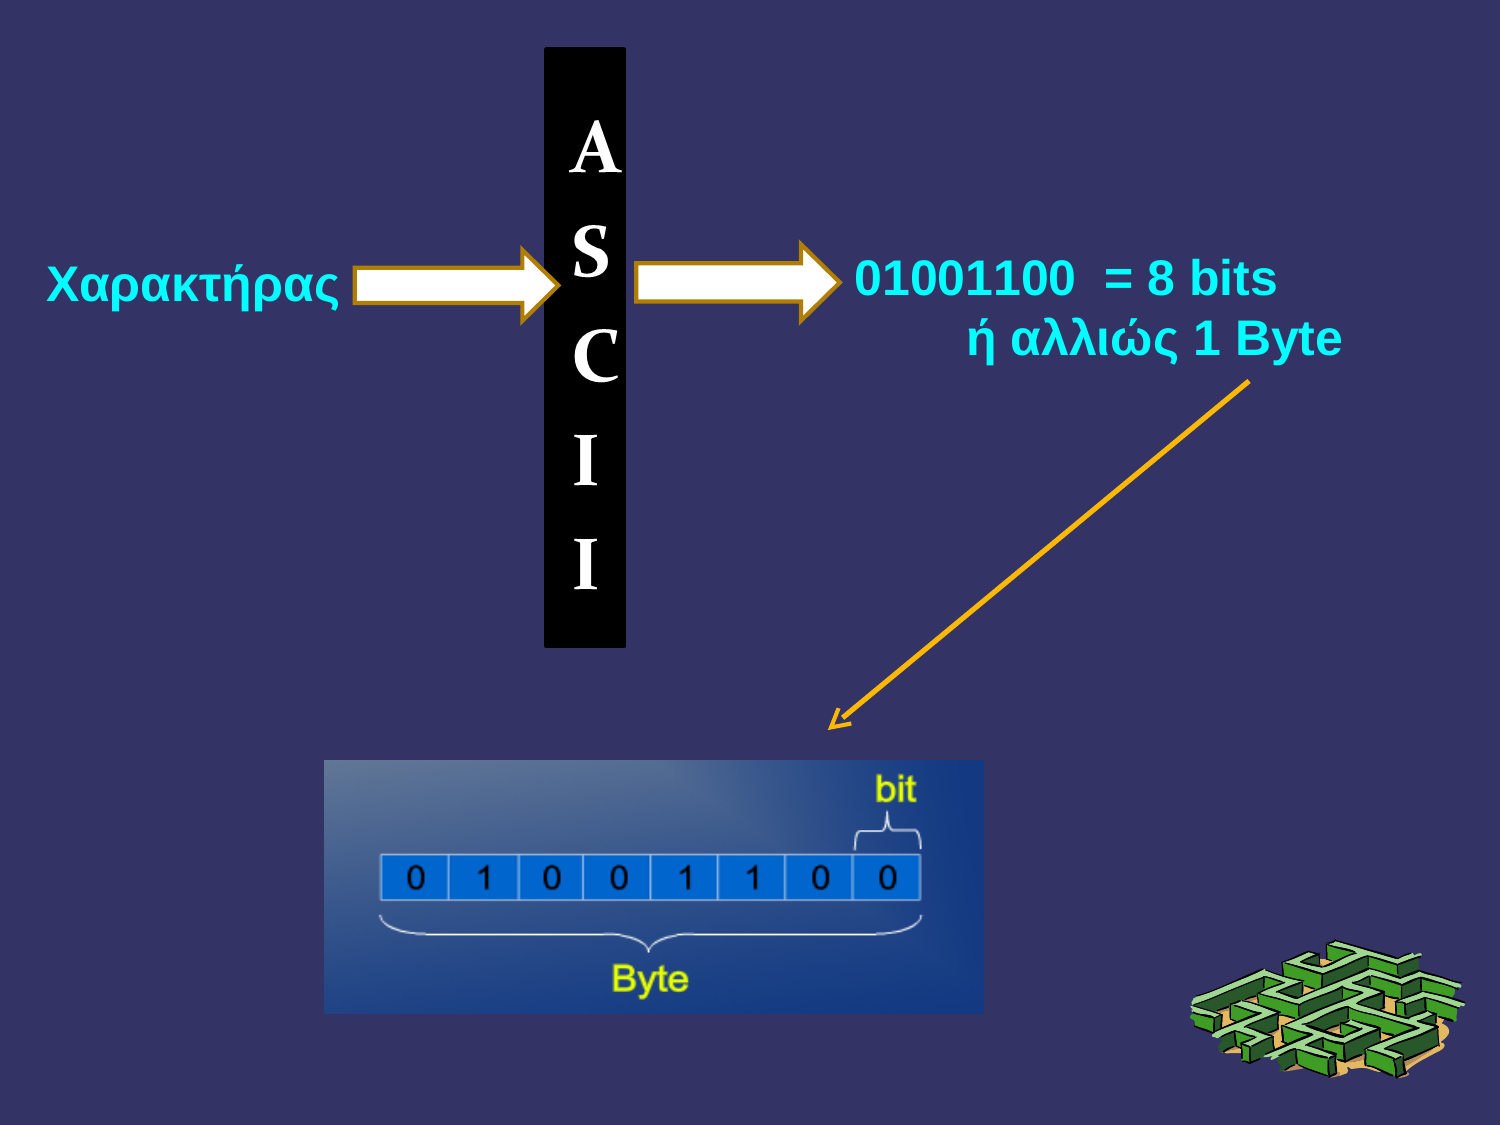

01001100 = 8 bits
 ή αλλιώς 1 Byte
Χαρακτήρας